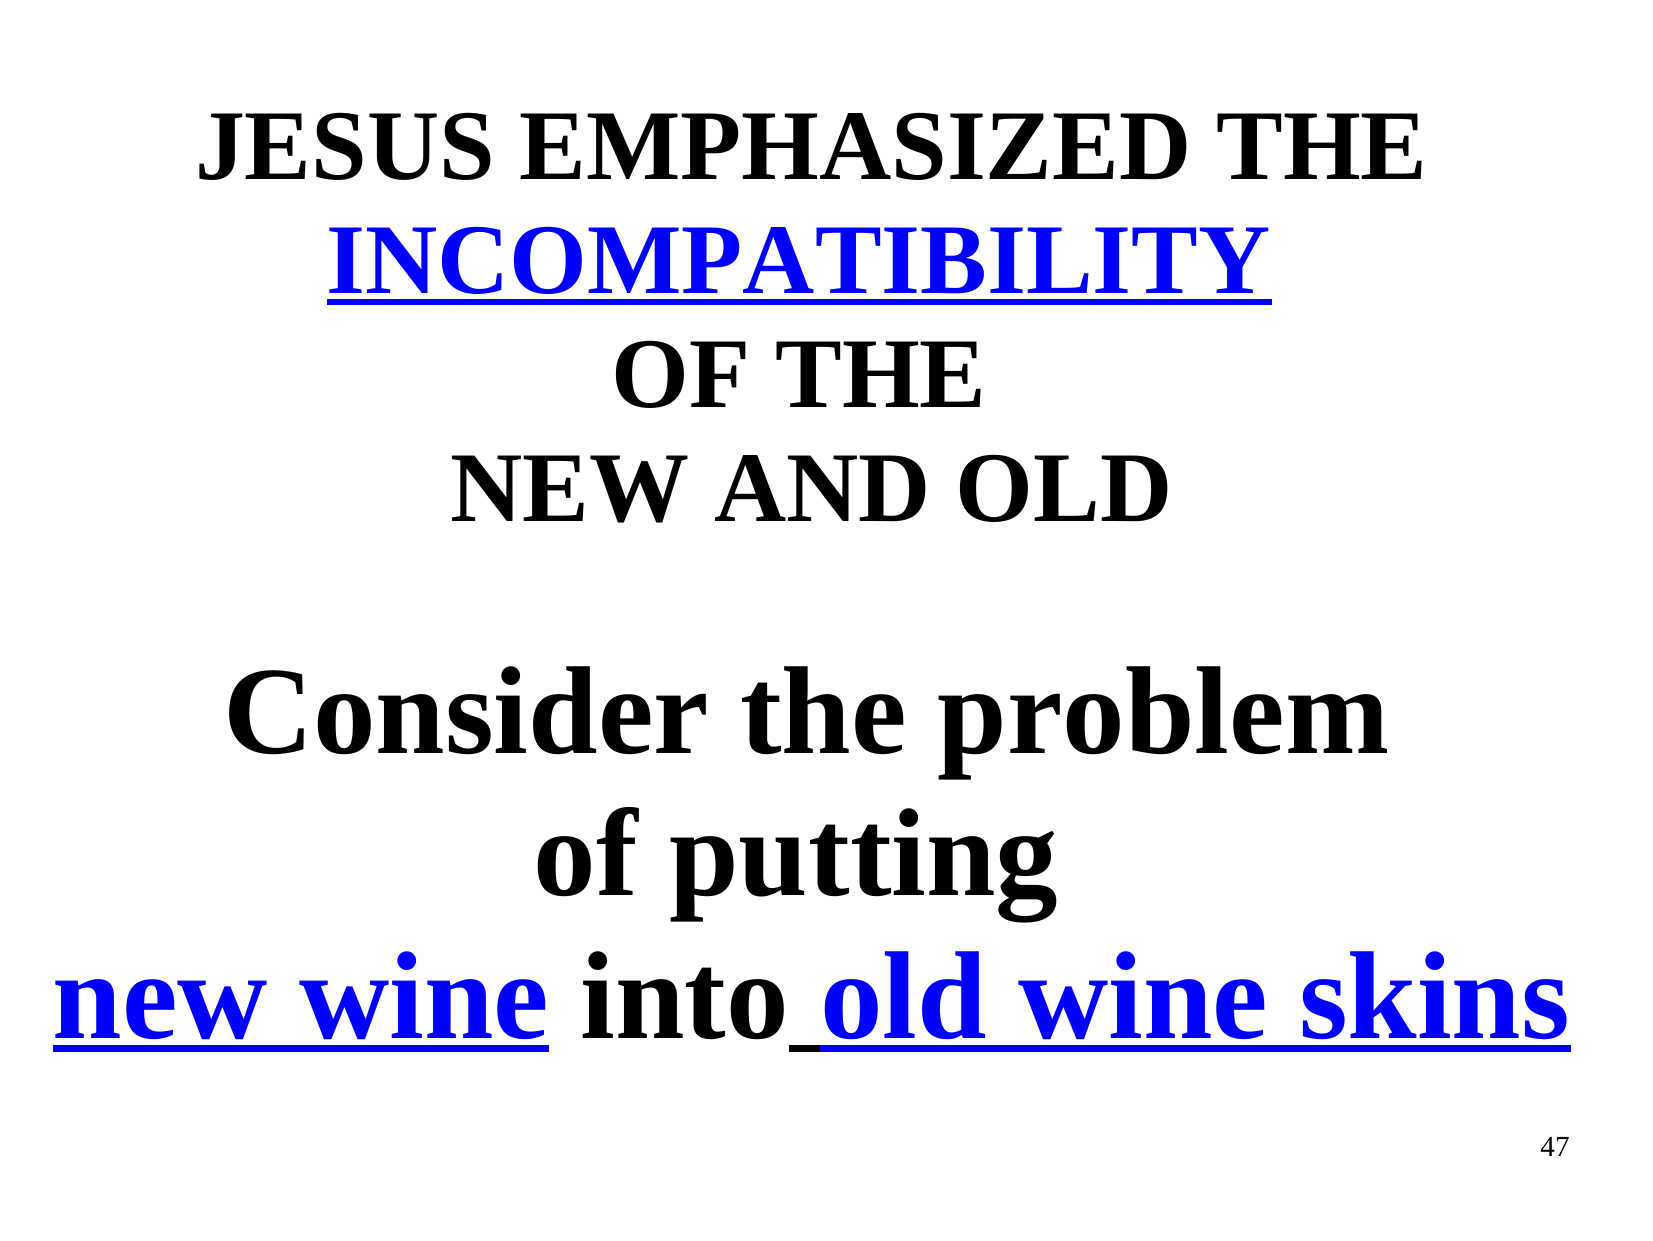

JESUS EMPHASIZED THE INCOMPATIBILITY
OF THE
NEW AND OLD
 Consider the problem
of putting
new wine into old wine skins
47